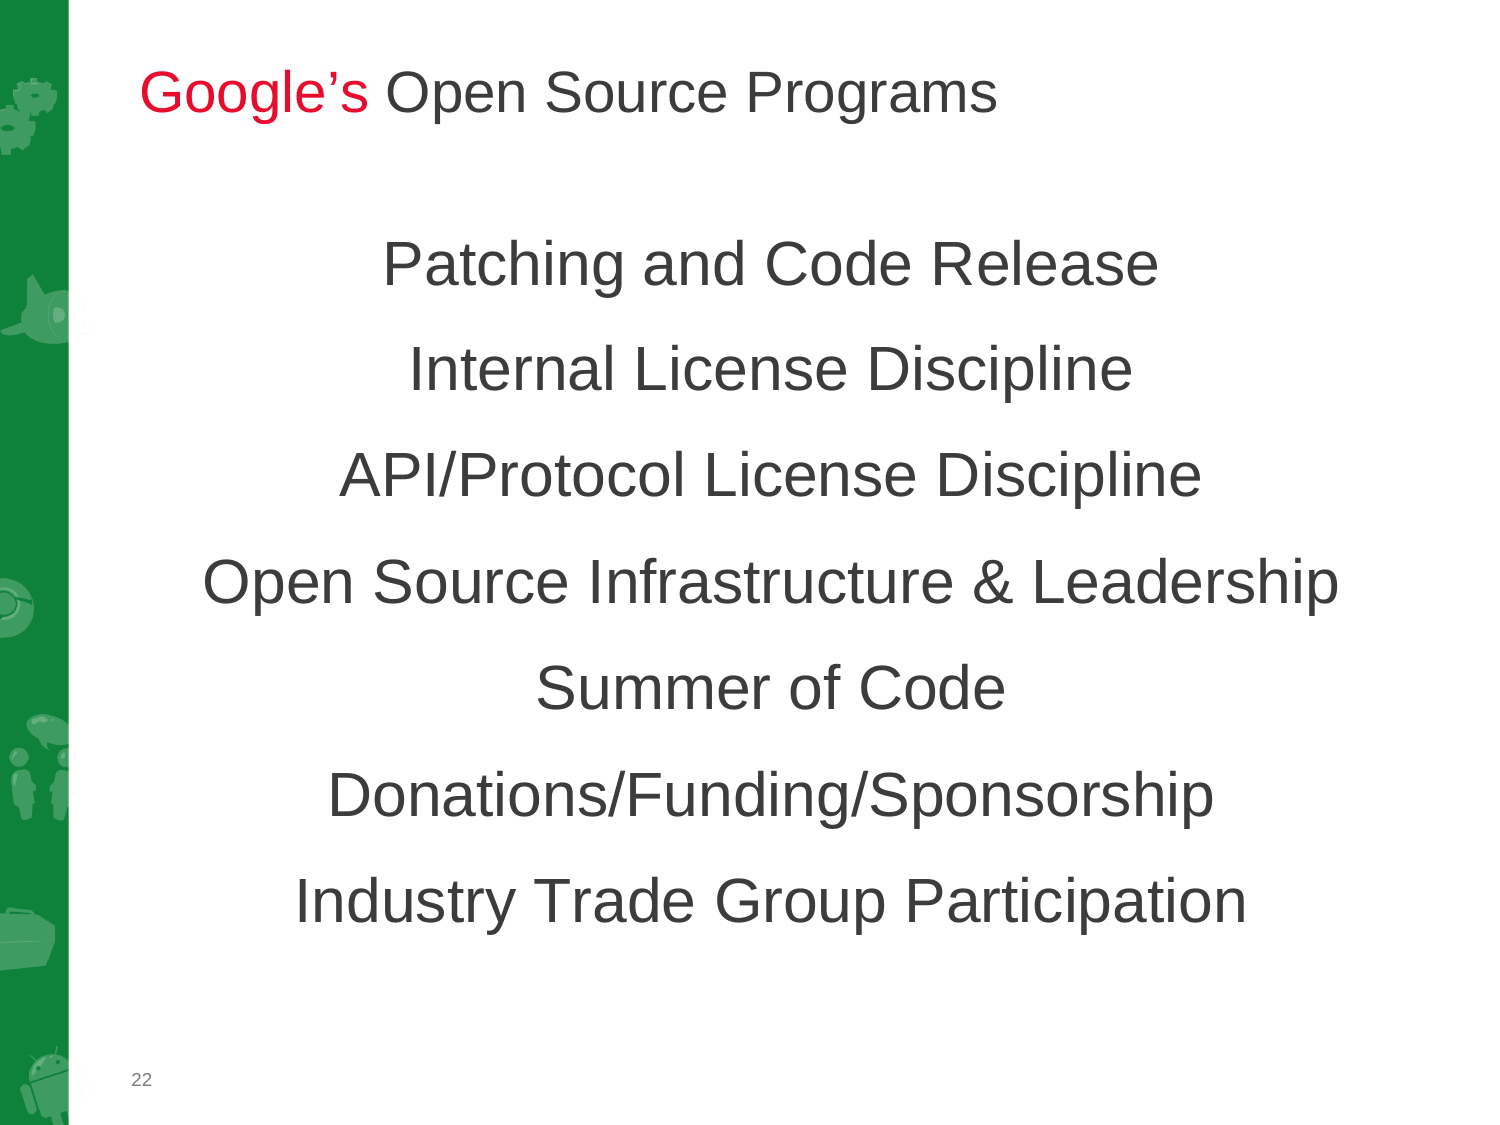

Google’s Open Source Programs
Patching and Code Release
Internal License Discipline
API/Protocol License Discipline
Open Source Infrastructure & Leadership
Summer of Code
Donations/Funding/Sponsorship
Industry Trade Group Participation